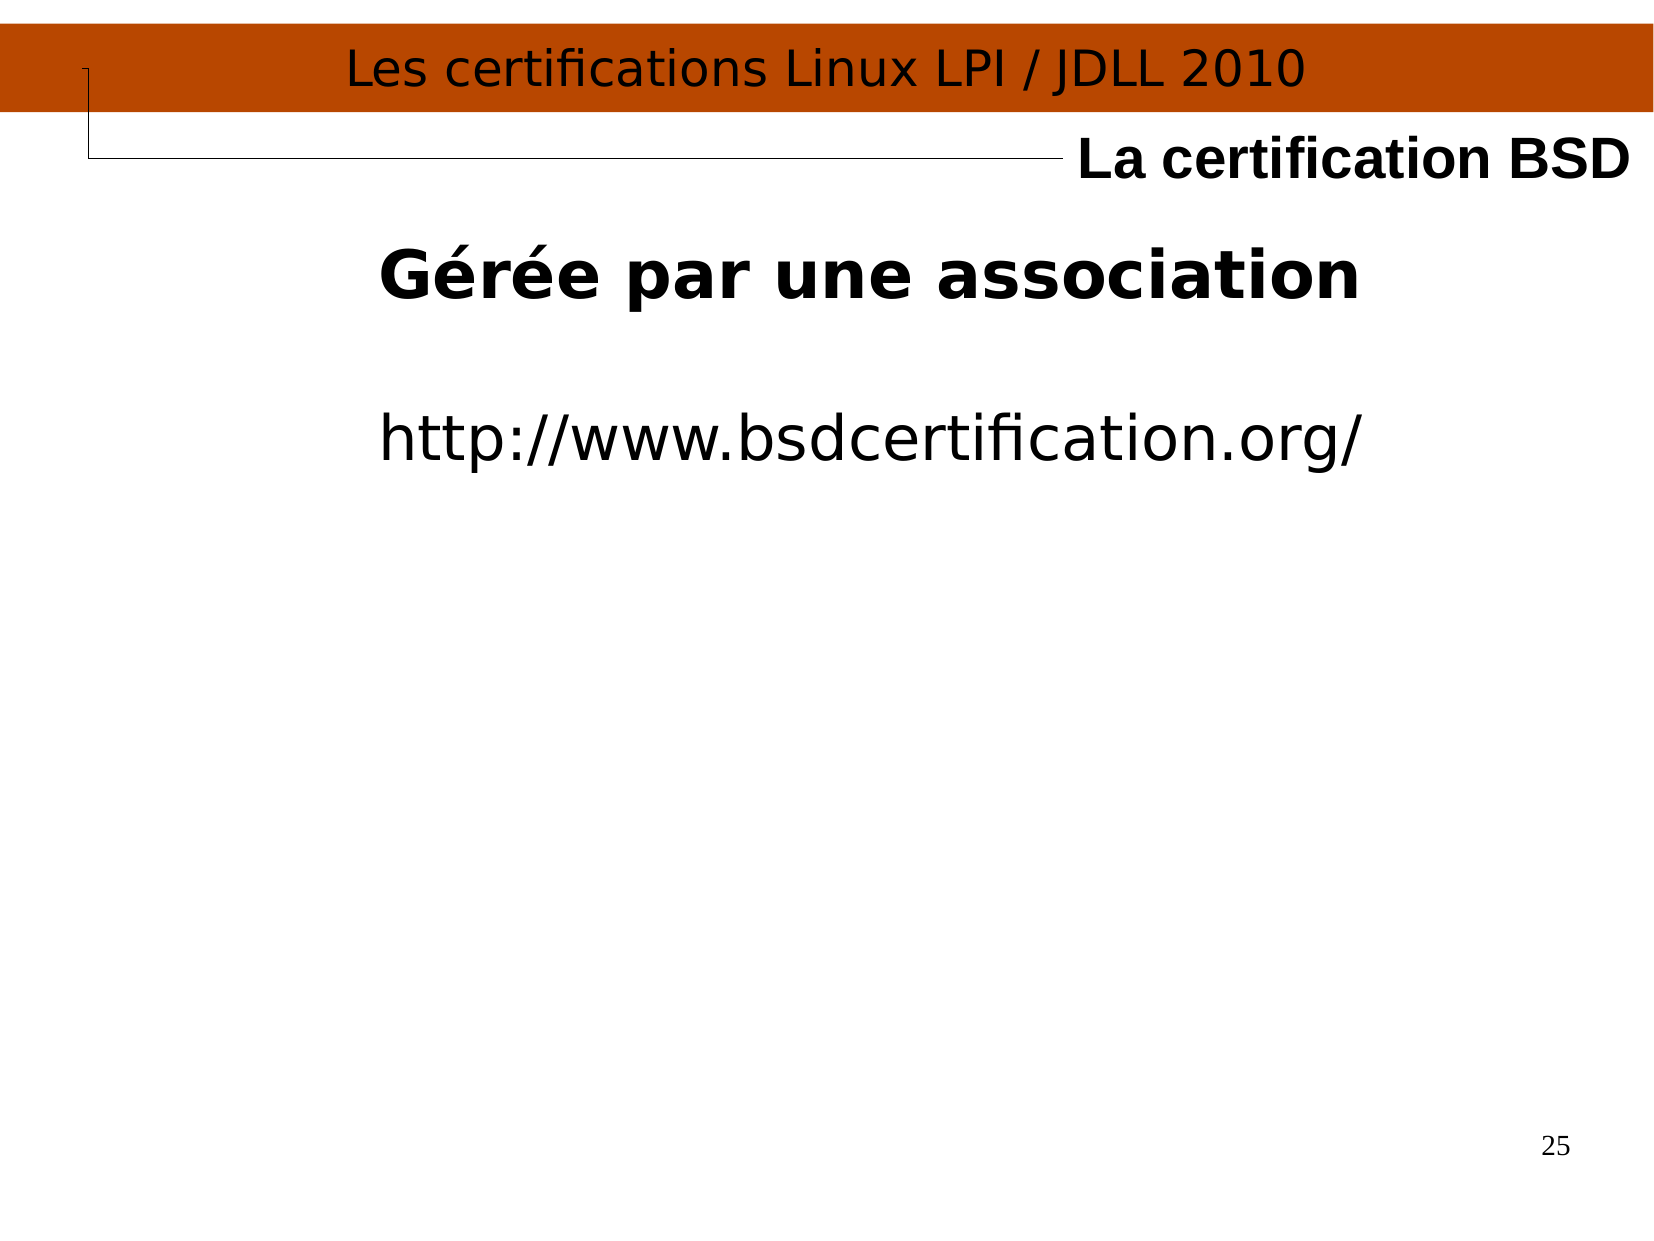

# Les certifications Linux LPI / JDLL 2010
La certification BSD
Gérée par une association
http://www.bsdcertification.org/
25